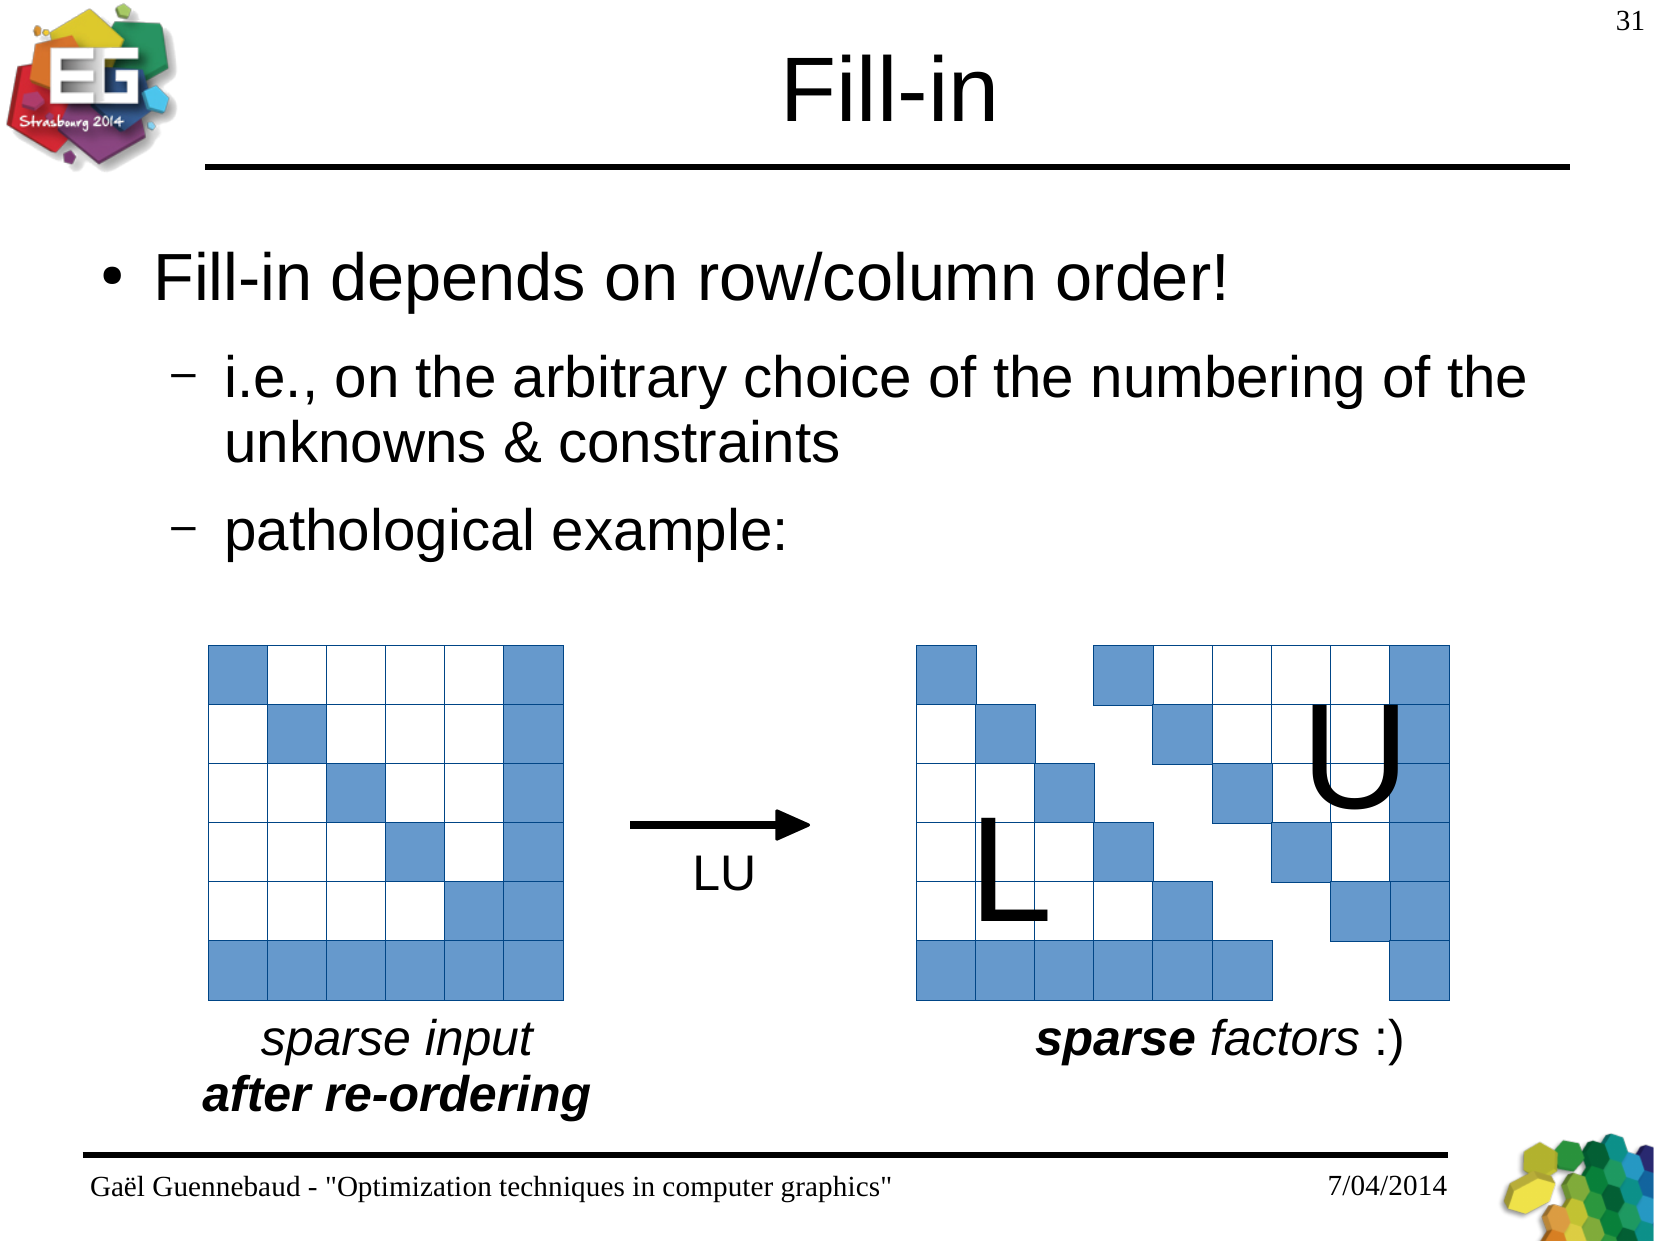

31
# Fill-in
Fill-in depends on row/column order!
i.e., on the arbitrary choice of the numbering of the unknowns & constraints
pathological example:
U
L
LU
sparse input
after re-ordering
sparse factors :)
7/04/2014
Gaël Guennebaud - "Optimization techniques in computer graphics"